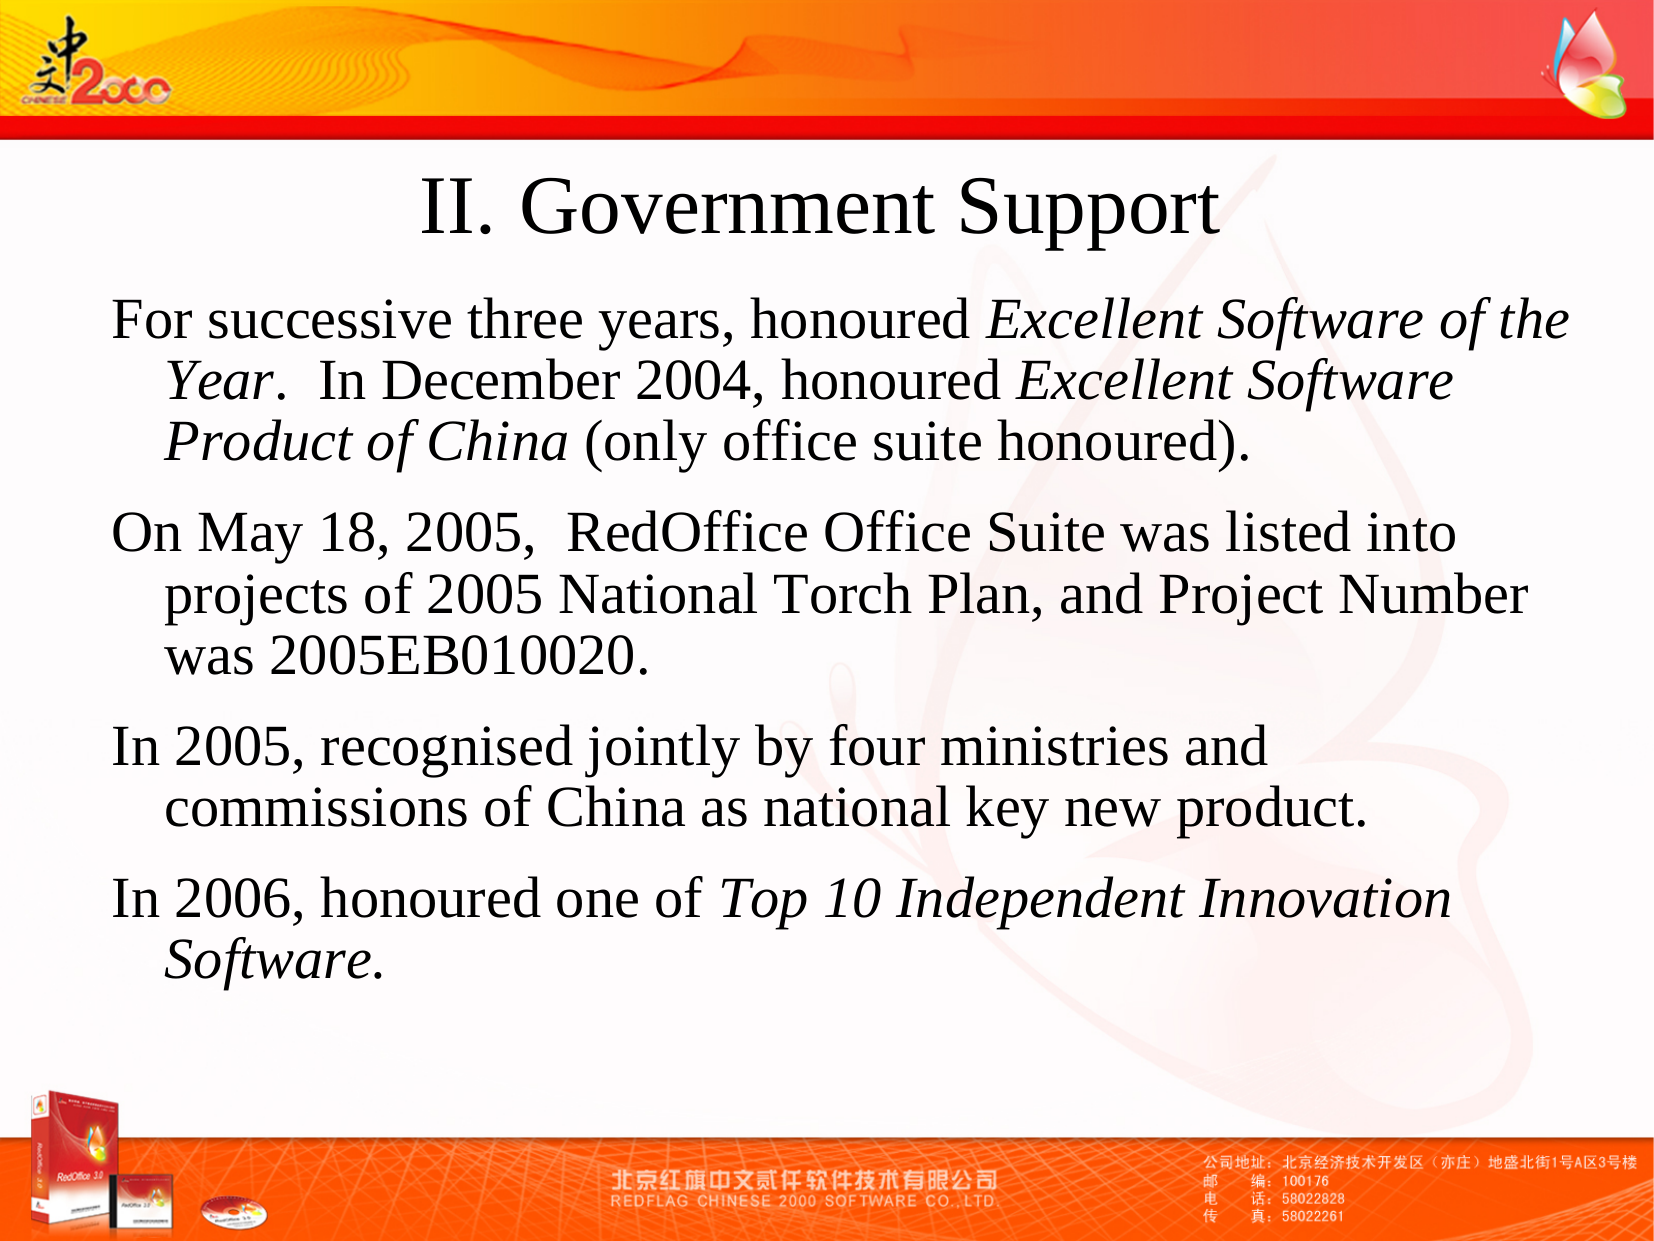

# II.	Government Support
For successive three years, honoured Excellent Software of the Year. In December 2004, honoured Excellent Software Product of China (only office suite honoured).
On May 18, 2005, RedOffice Office Suite was listed into projects of 2005 National Torch Plan, and Project Number was 2005EB010020.
In 2005, recognised jointly by four ministries and commissions of China as national key new product.
In 2006, honoured one of Top 10 Independent Innovation Software.